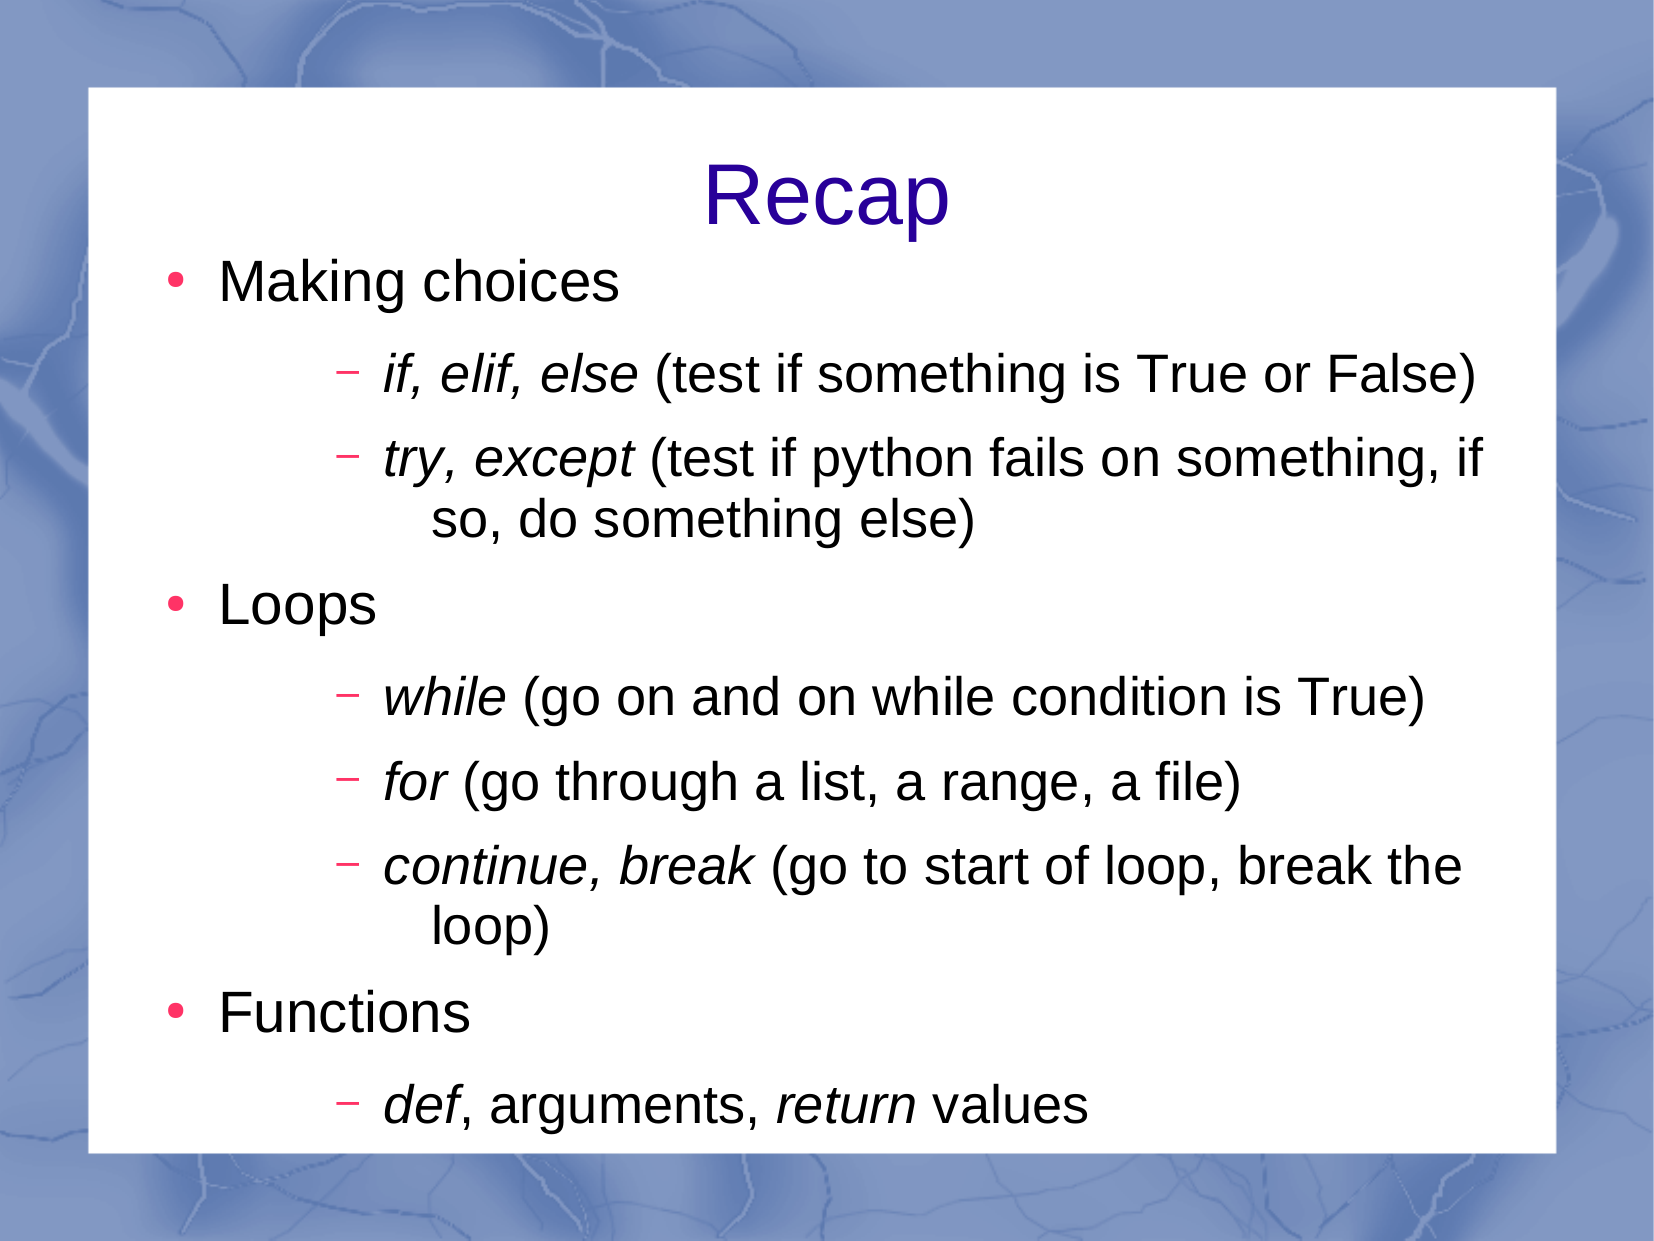

# Recap
Making choices
if, elif, else (test if something is True or False)
try, except (test if python fails on something, if so, do something else)
Loops
while (go on and on while condition is True)
for (go through a list, a range, a file)
continue, break (go to start of loop, break the loop)
Functions
def, arguments, return values